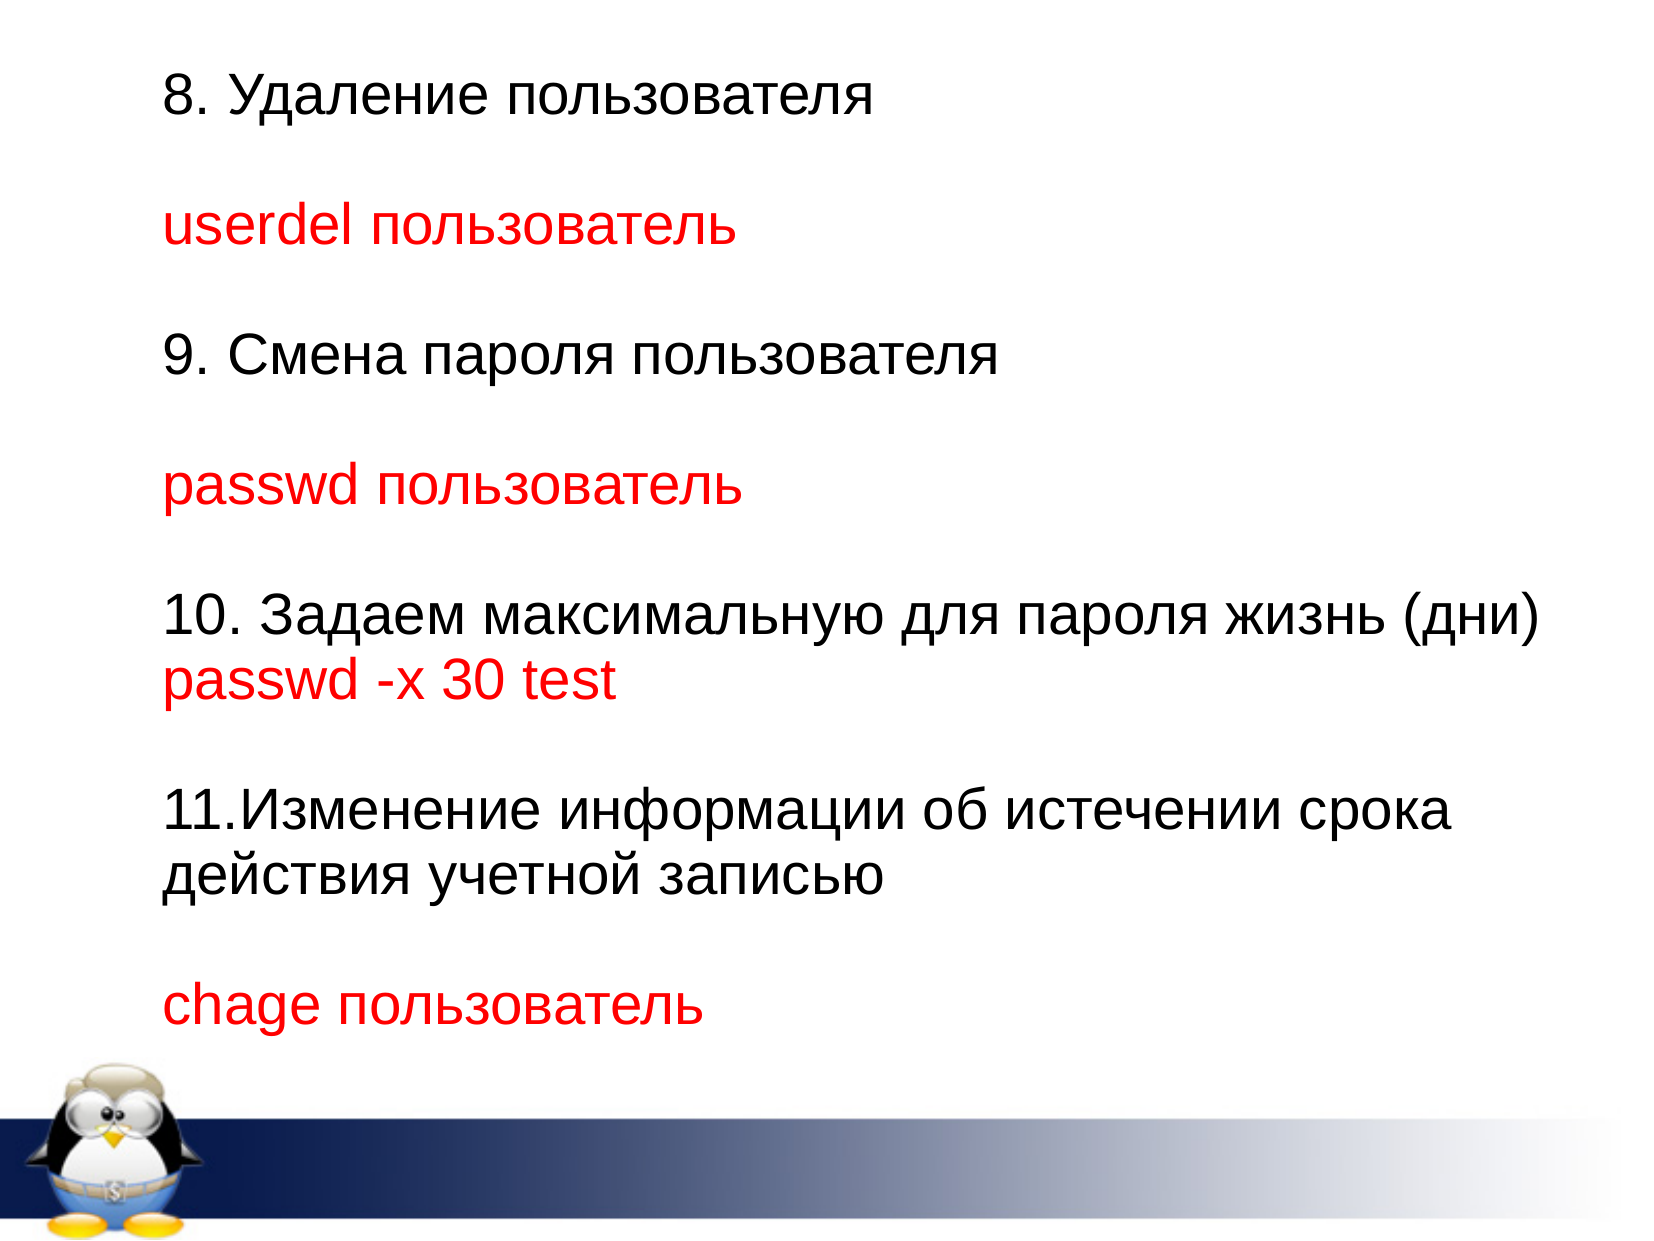

8. Удаление пользователя
userdel пользователь
9. Смена пароля пользователя
passwd пользователь
10. Задаем максимальную для пароля жизнь (дни)
passwd -x 30 test
11.Изменение информации об истечении срока
действия учетной записью
chage пользователь